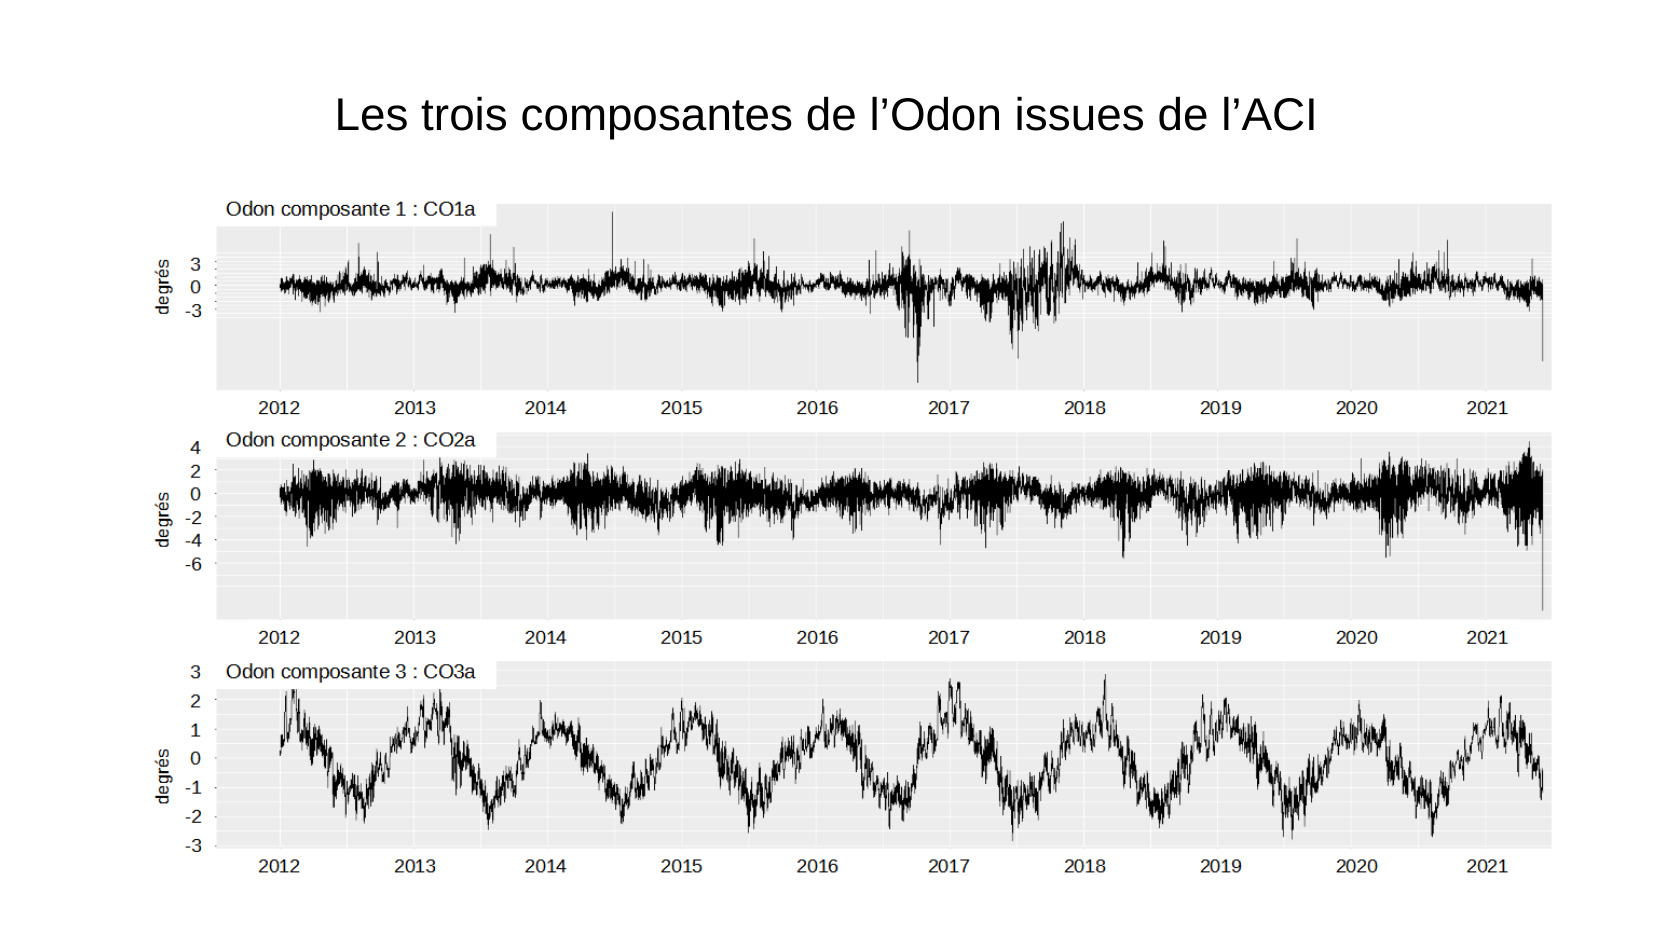

# Les trois composantes de l’Odon issues de l’ACI